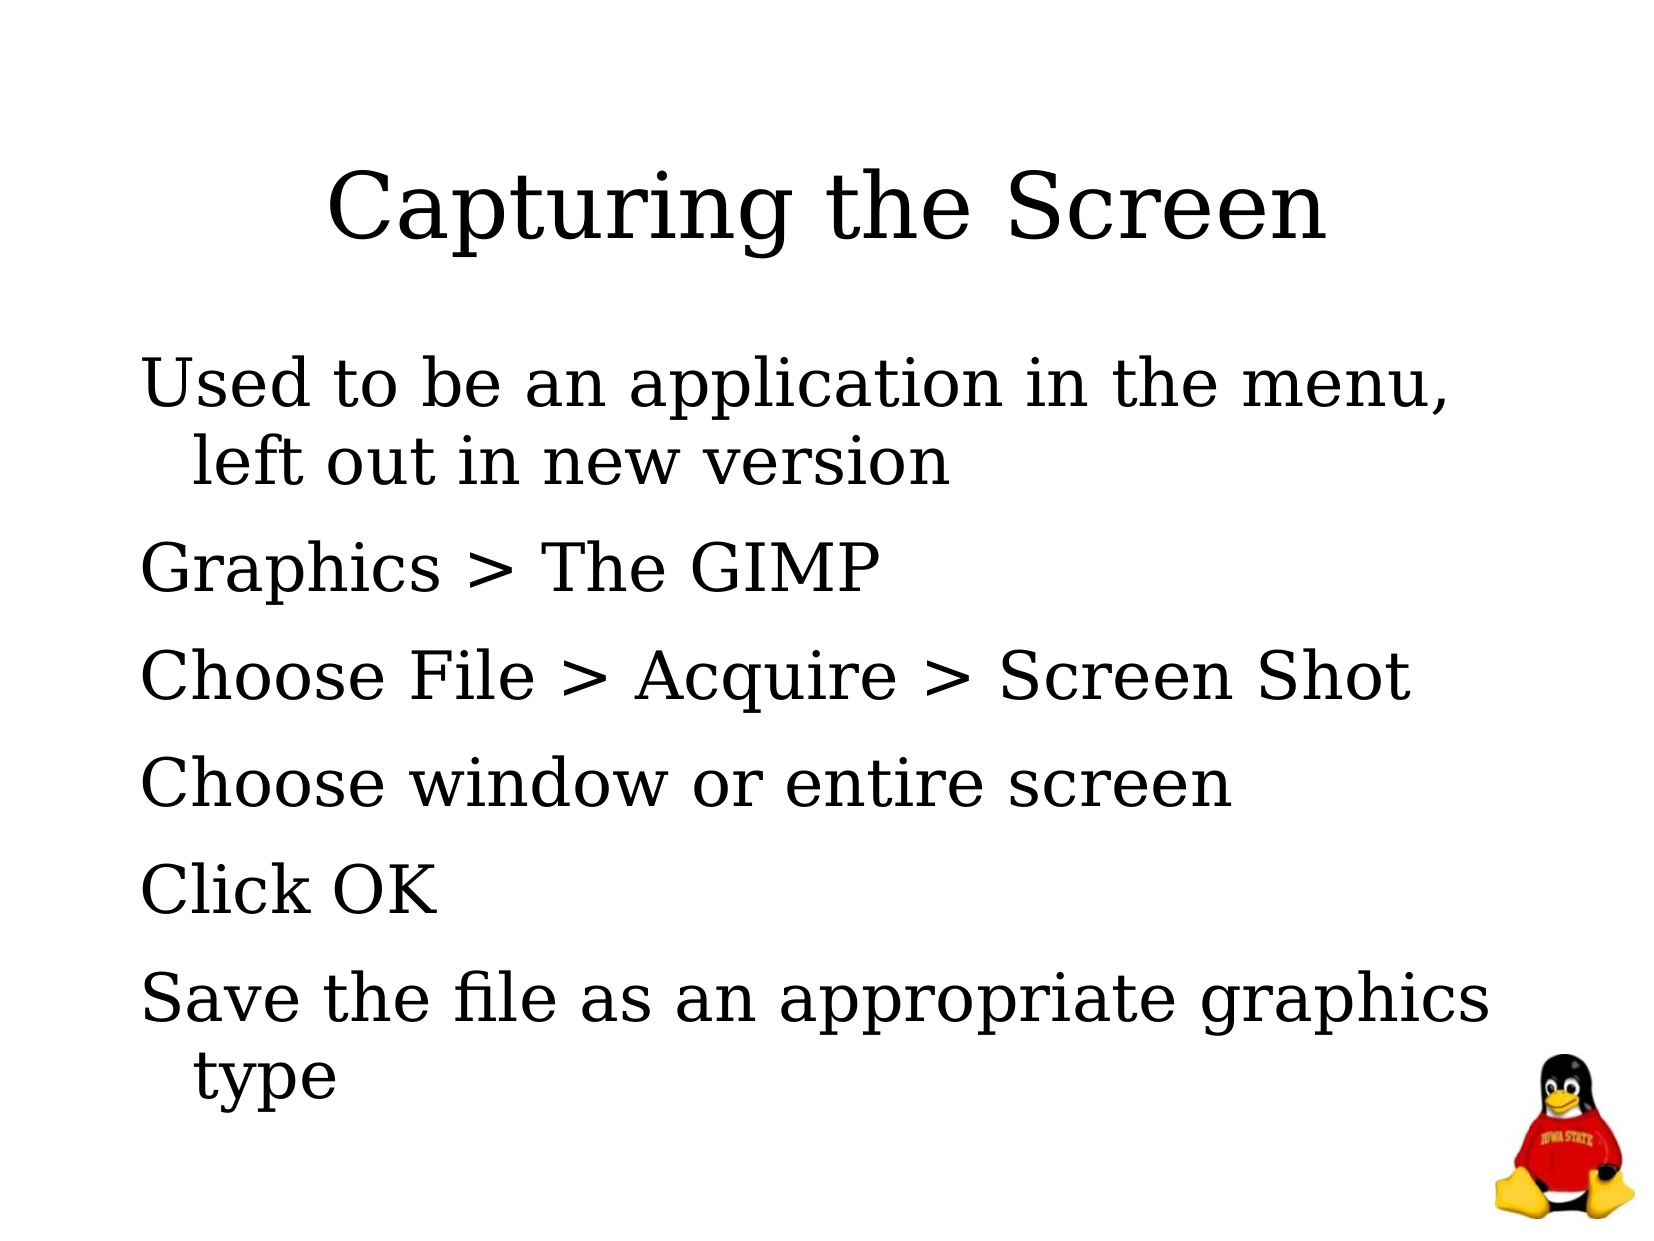

# Capturing the Screen
Used to be an application in the menu, left out in new version
Graphics > The GIMP
Choose File > Acquire > Screen Shot
Choose window or entire screen
Click OK
Save the file as an appropriate graphics type